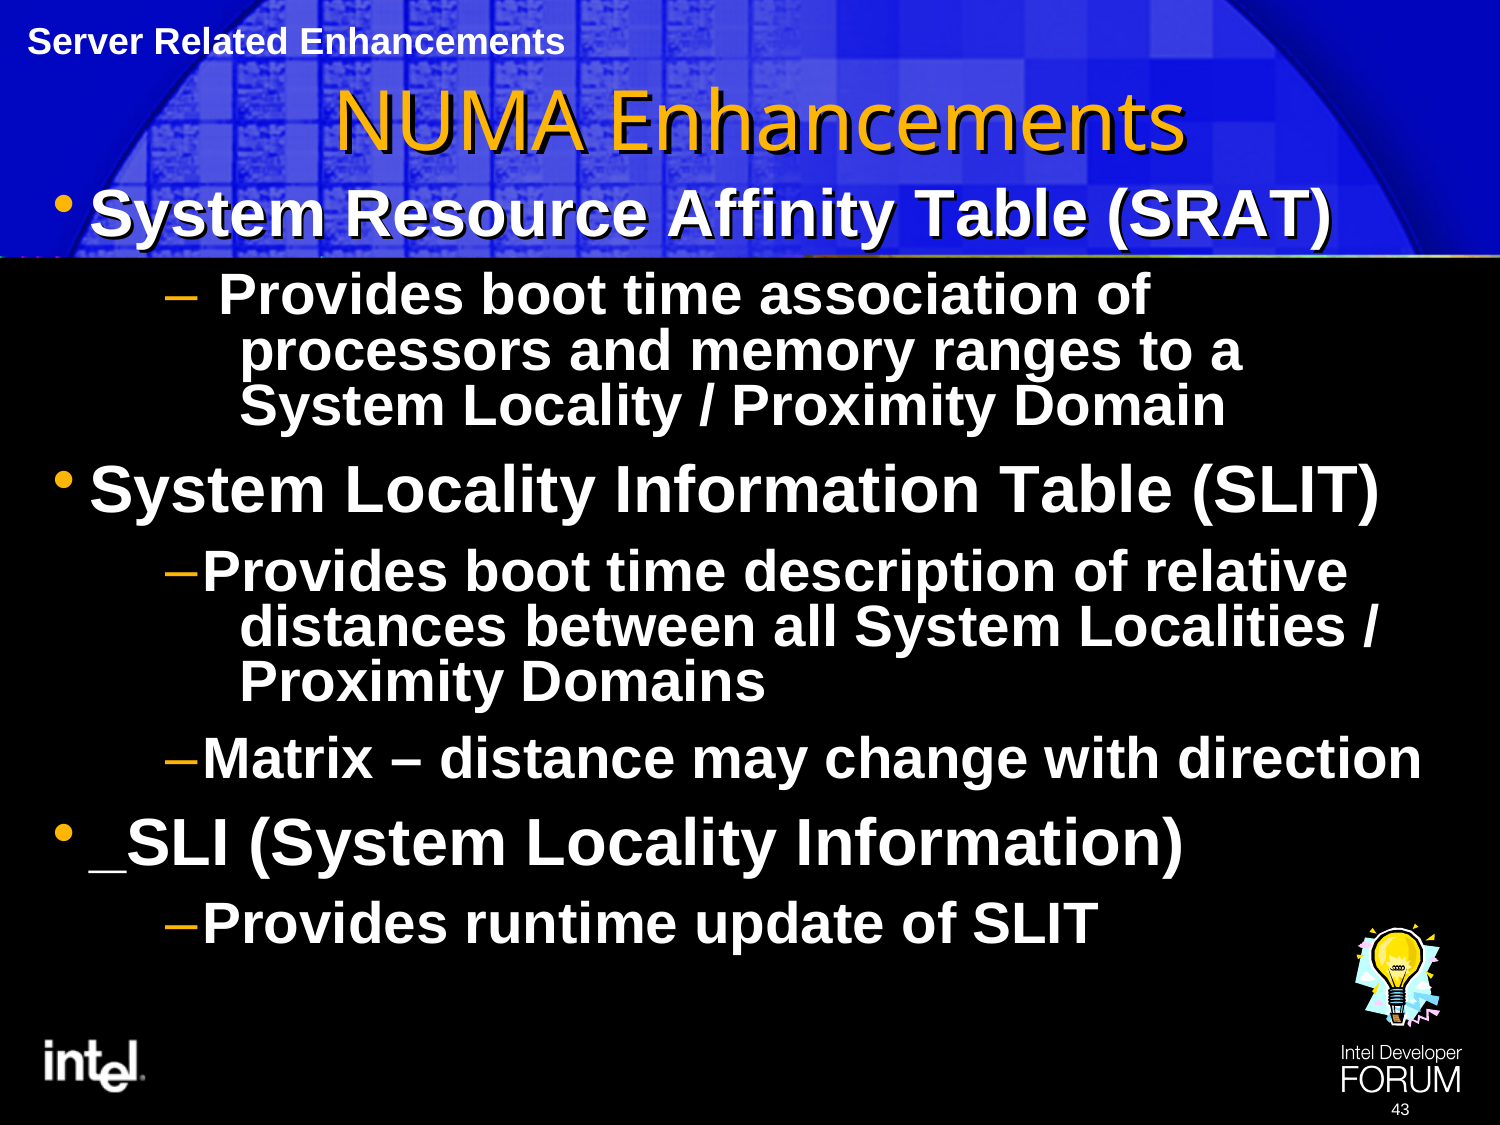

Server Related Enhancements
# NUMA Enhancements
System Resource Affinity Table (SRAT)
 Provides boot time association of processors and memory ranges to a System Locality / Proximity Domain
System Locality Information Table (SLIT)
Provides boot time description of relative distances between all System Localities / Proximity Domains
Matrix – distance may change with direction
_SLI (System Locality Information)
Provides runtime update of SLIT